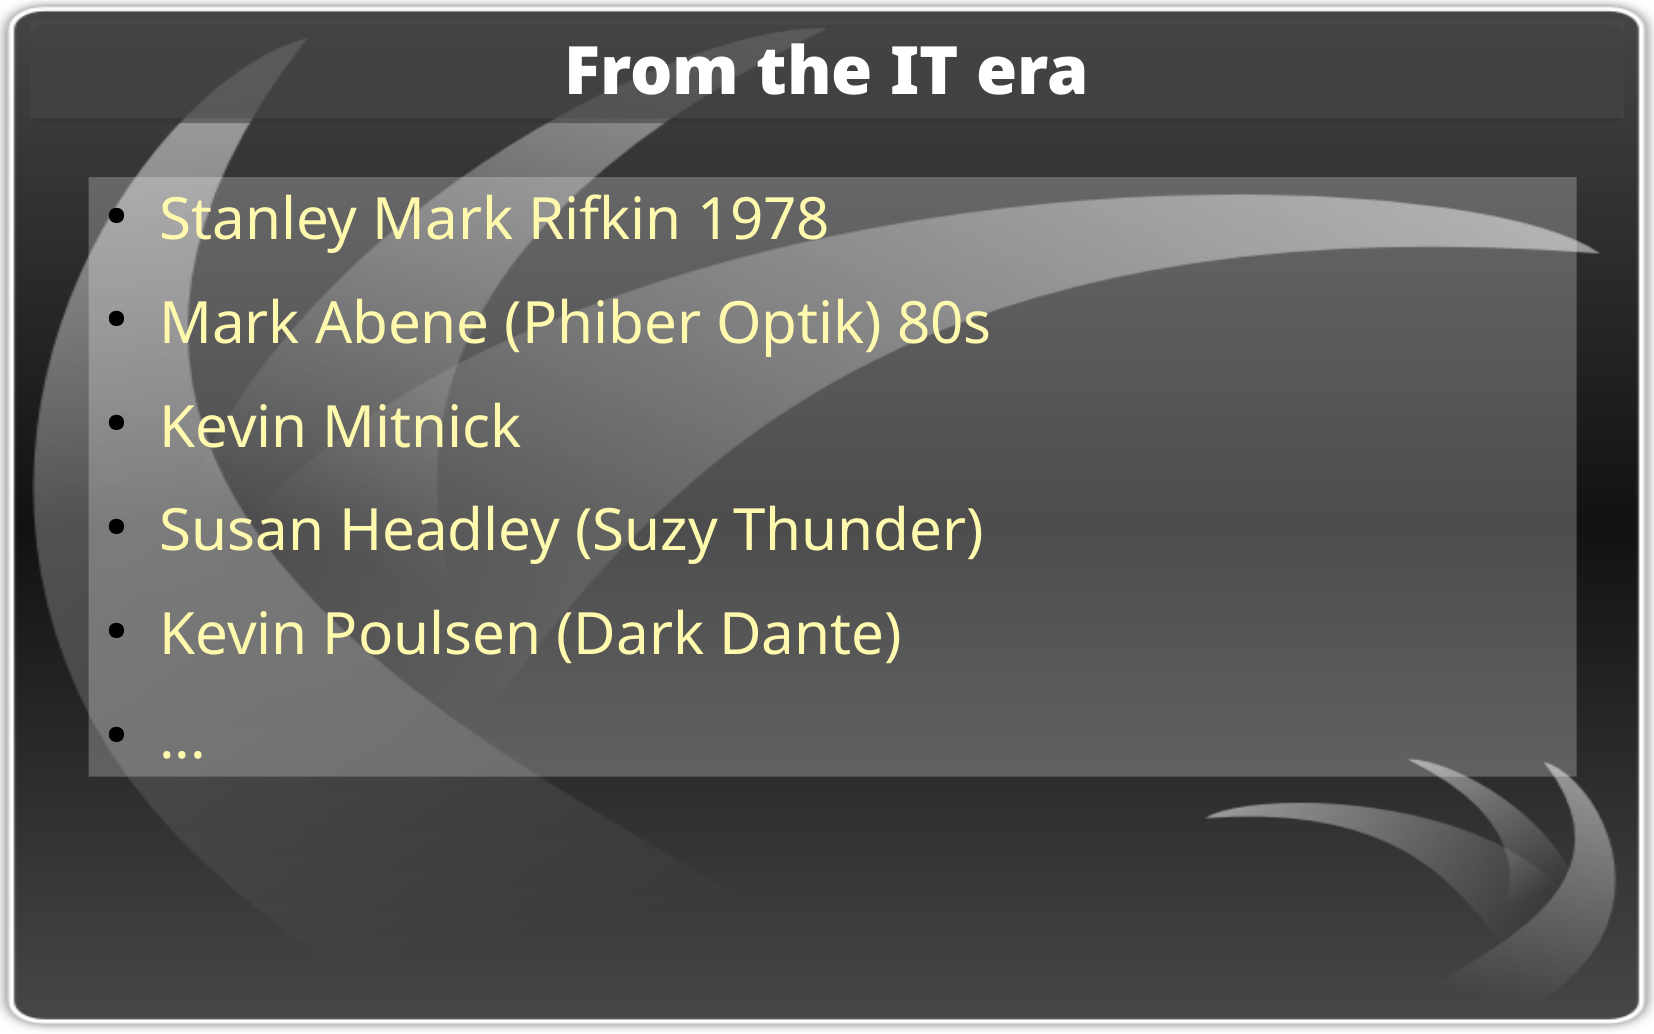

# From the IT era
Stanley Mark Rifkin 1978
Mark Abene (Phiber Optik) 80s
Kevin Mitnick
Susan Headley (Suzy Thunder)
Kevin Poulsen (Dark Dante)
...